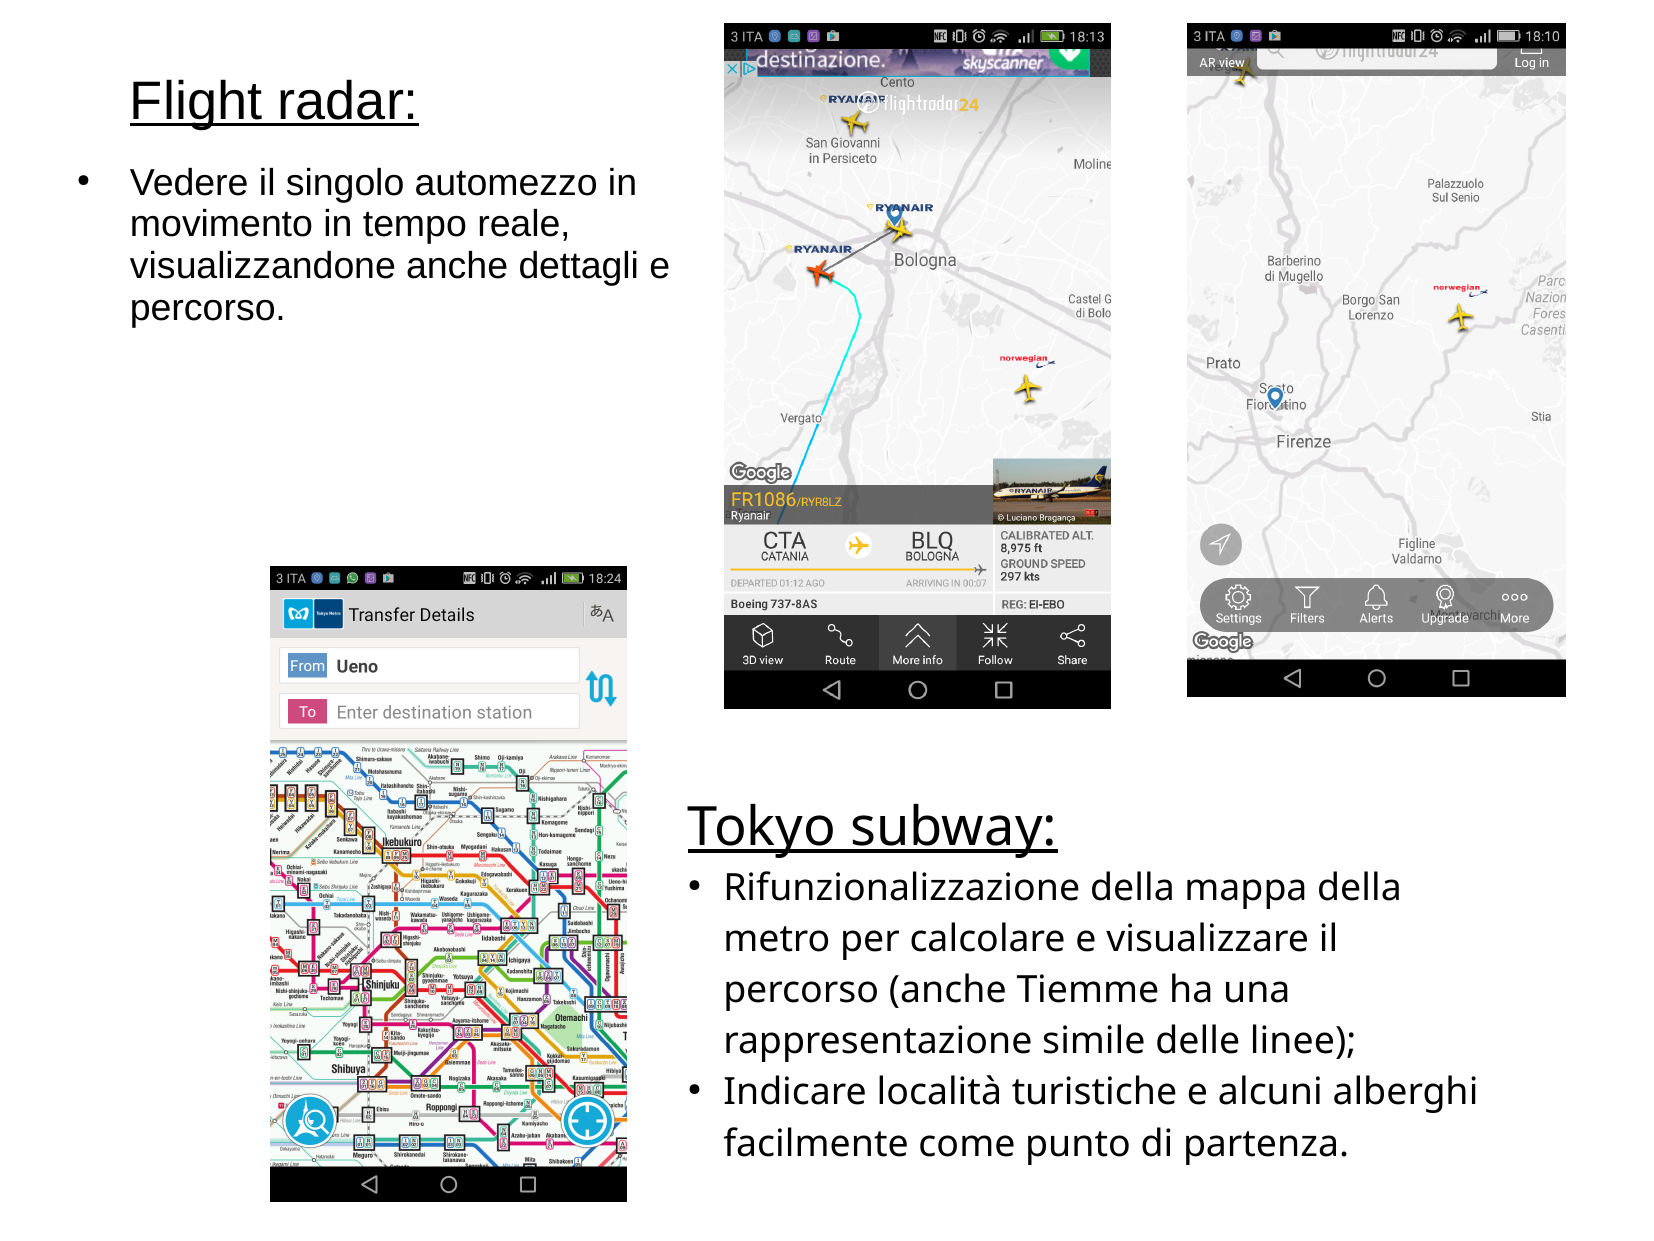

# Flight radar:
Vedere il singolo automezzo in movimento in tempo reale, visualizzandone anche dettagli e percorso.
Tokyo subway:
Rifunzionalizzazione della mappa della metro per calcolare e visualizzare il percorso (anche Tiemme ha una rappresentazione simile delle linee);
Indicare località turistiche e alcuni alberghi facilmente come punto di partenza.